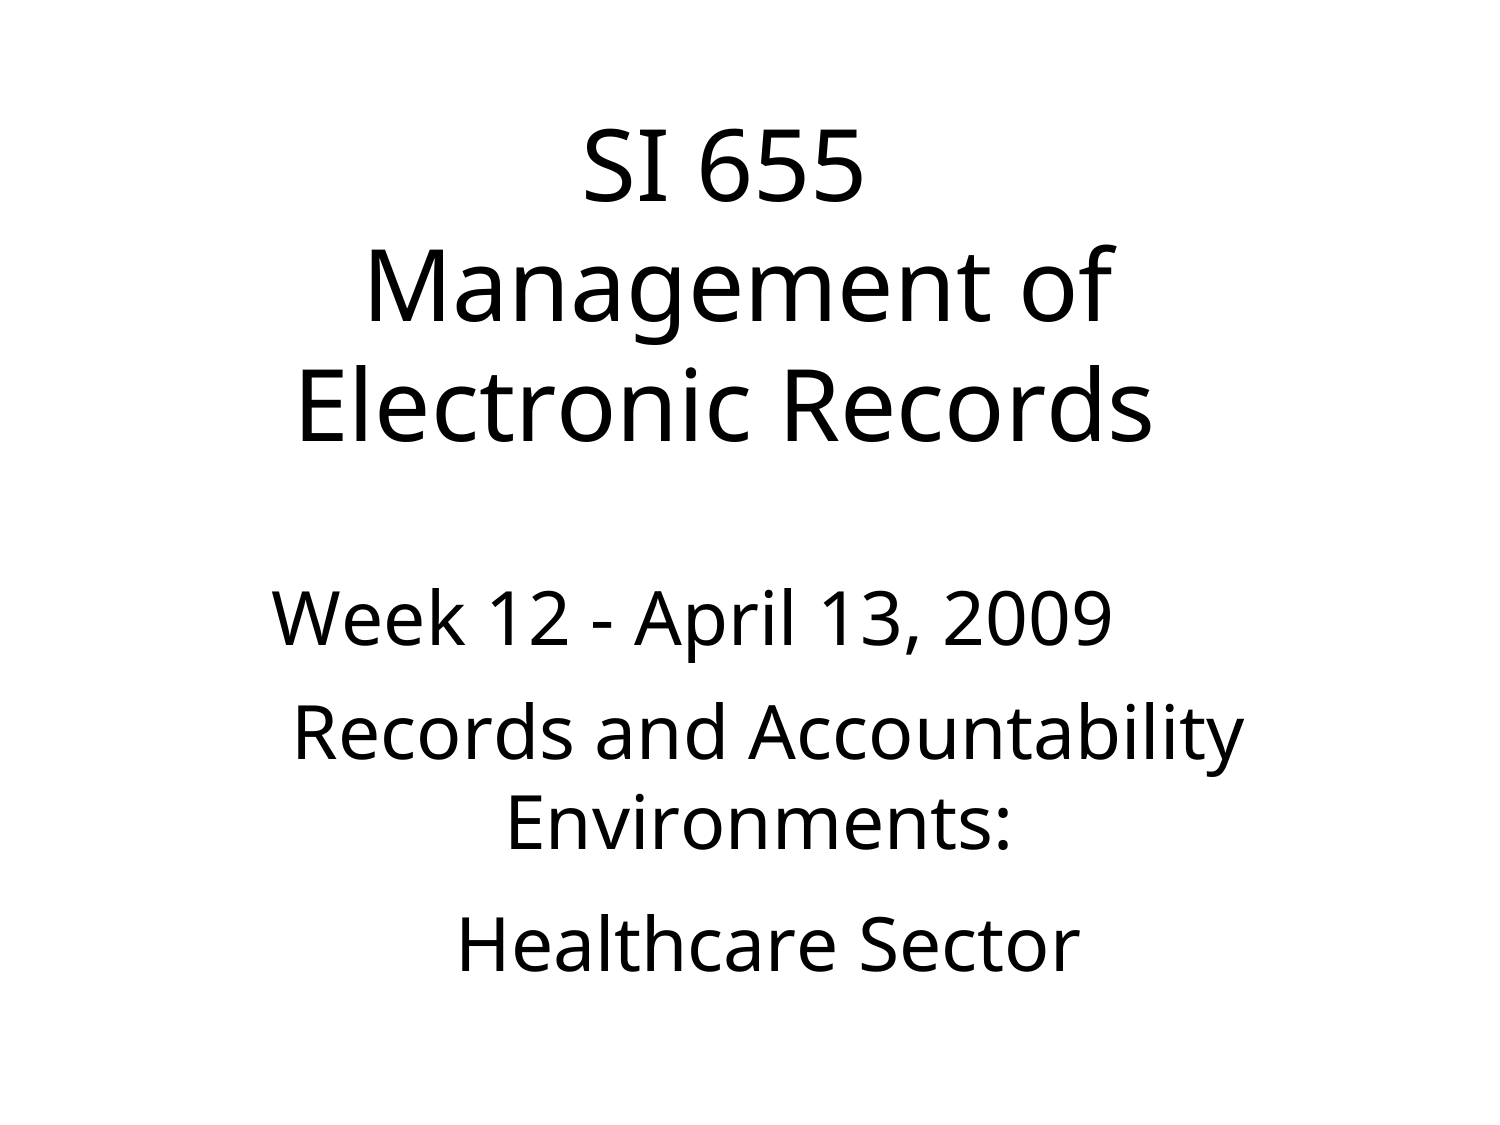

# SI 655 Management of Electronic Records
Week 12 - April 13, 2009
Records and Accountability Environments:
Healthcare Sector